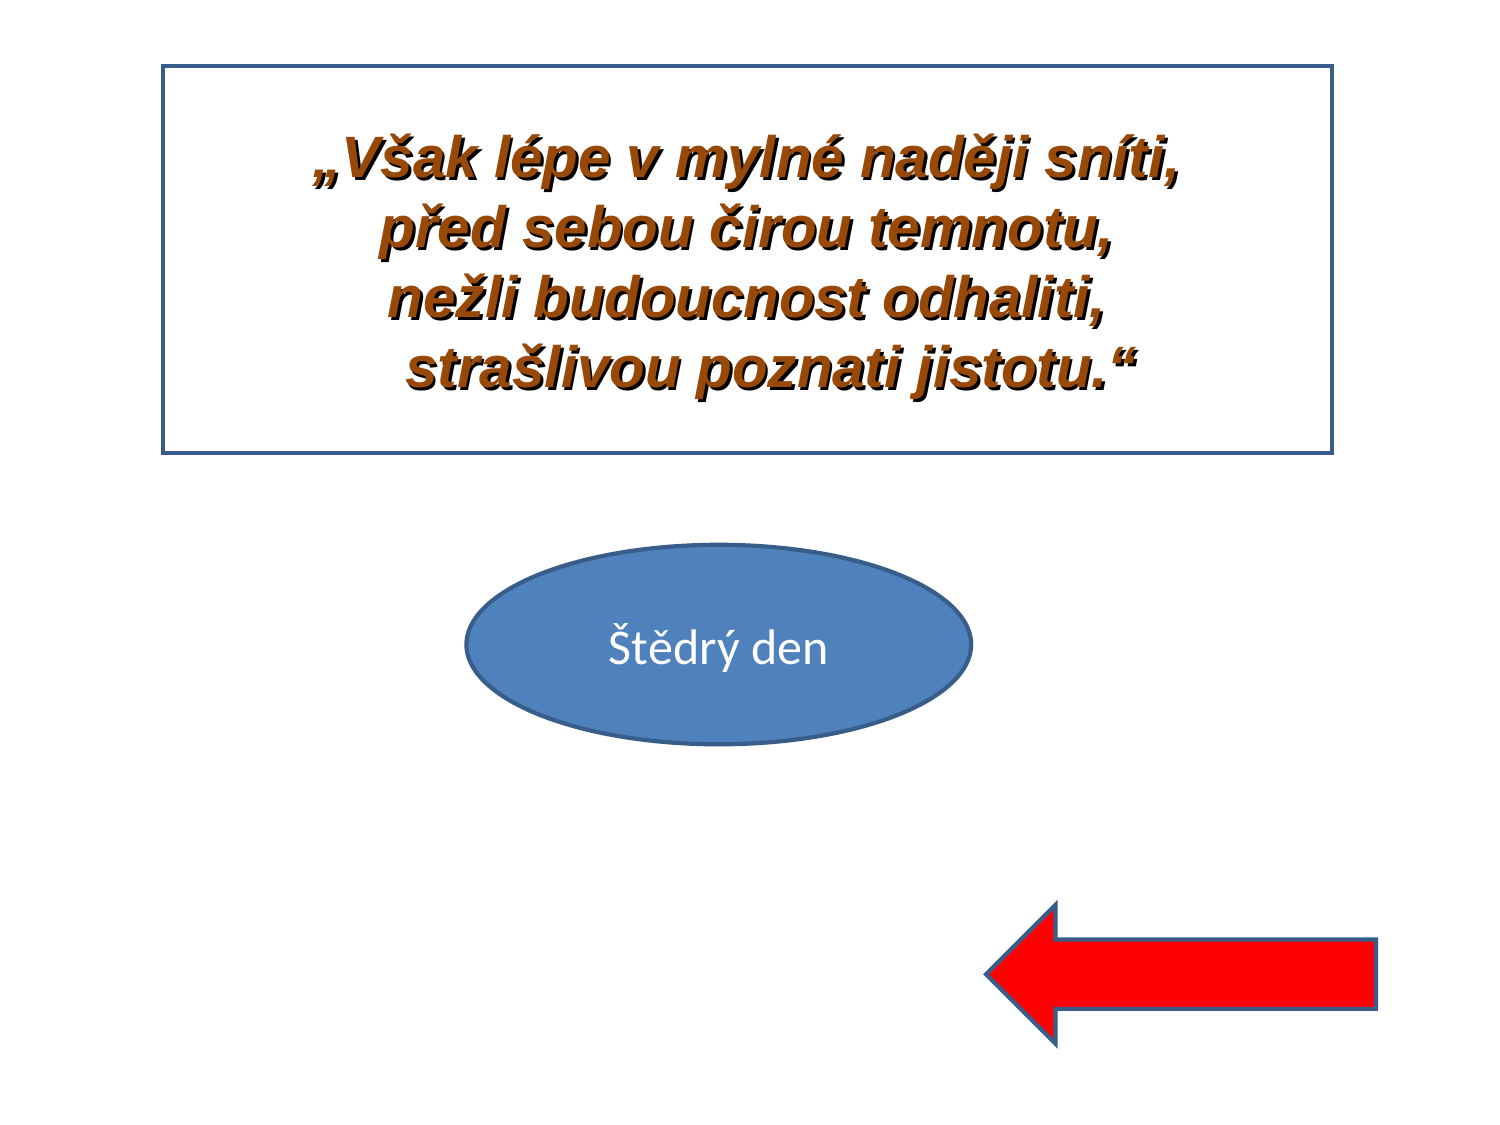

„Však lépe v mylné naději sníti,
před sebou čirou temnotu,
nežli budoucnost odhaliti,
 strašlivou poznati jistotu.“
Štědrý den